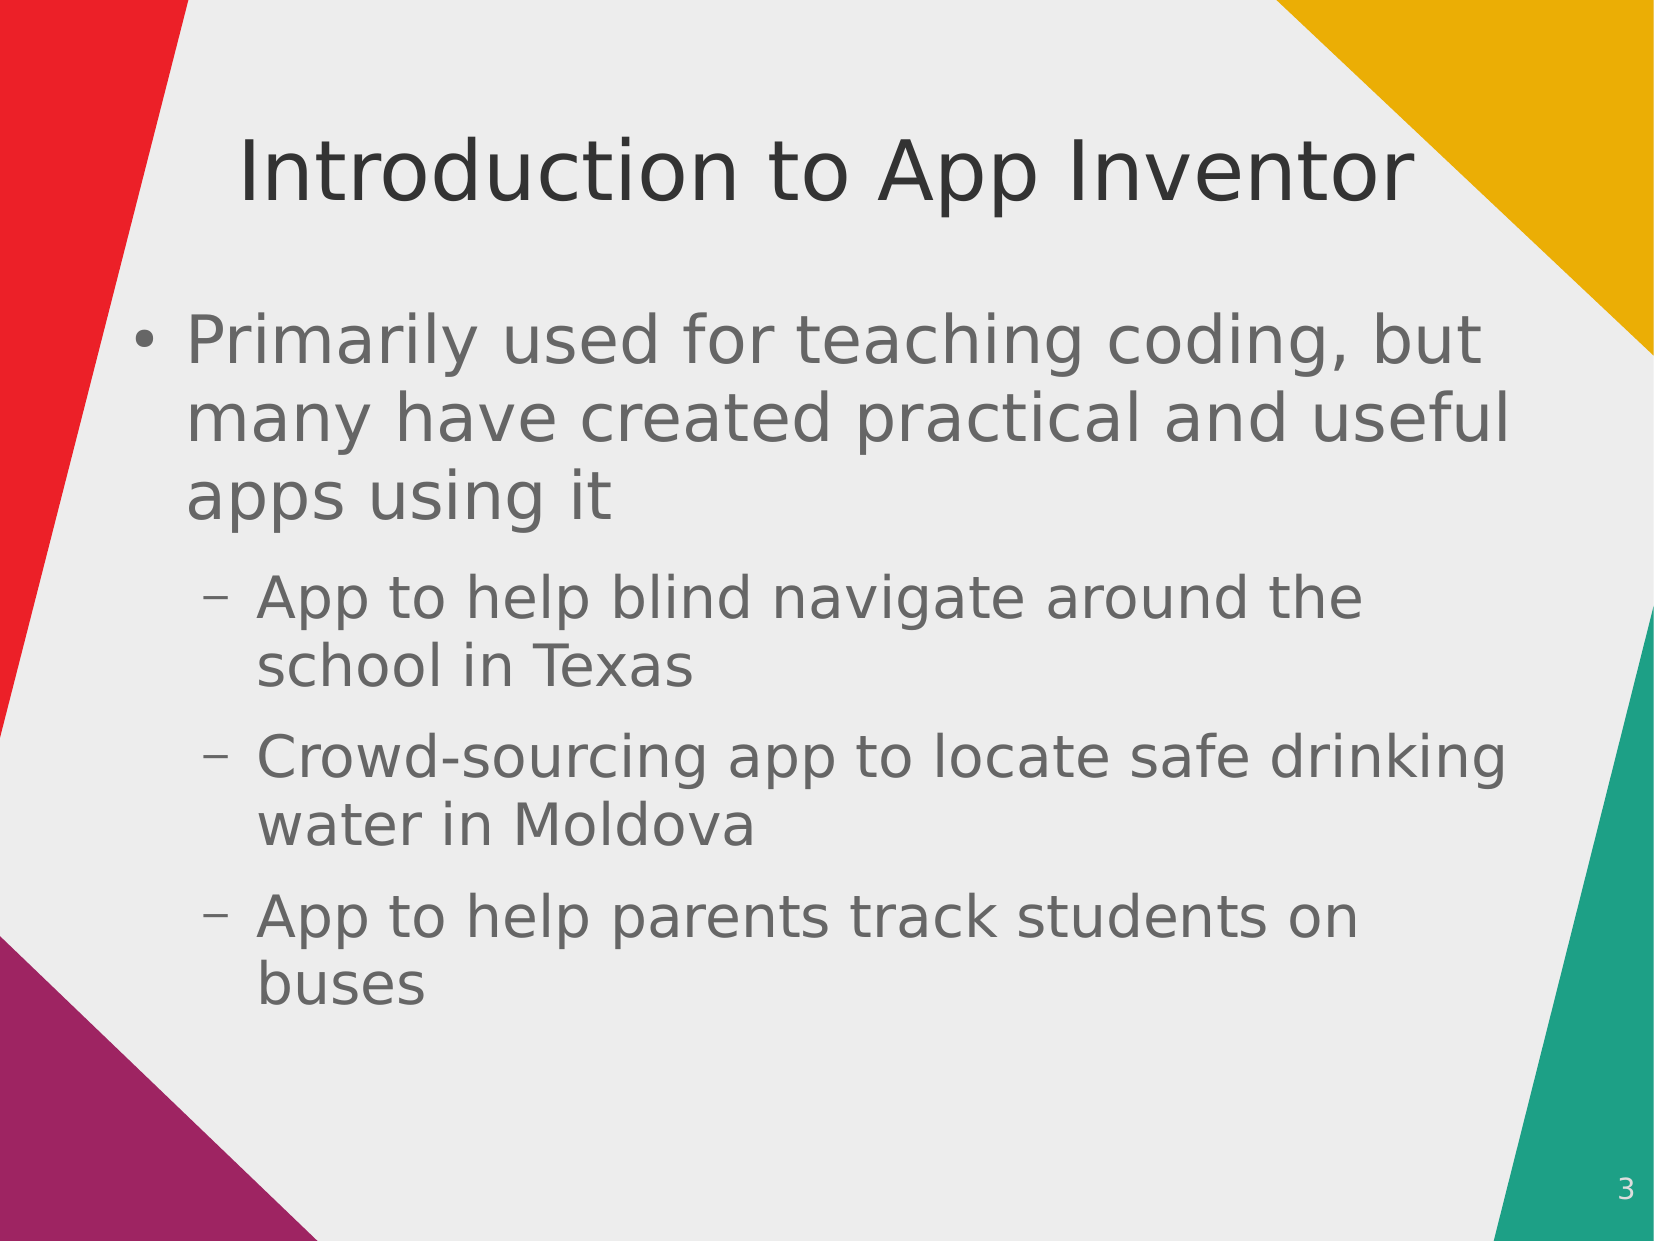

# Introduction to App Inventor
Primarily used for teaching coding, but many have created practical and useful apps using it
App to help blind navigate around the school in Texas
Crowd-sourcing app to locate safe drinking water in Moldova
App to help parents track students on buses
3